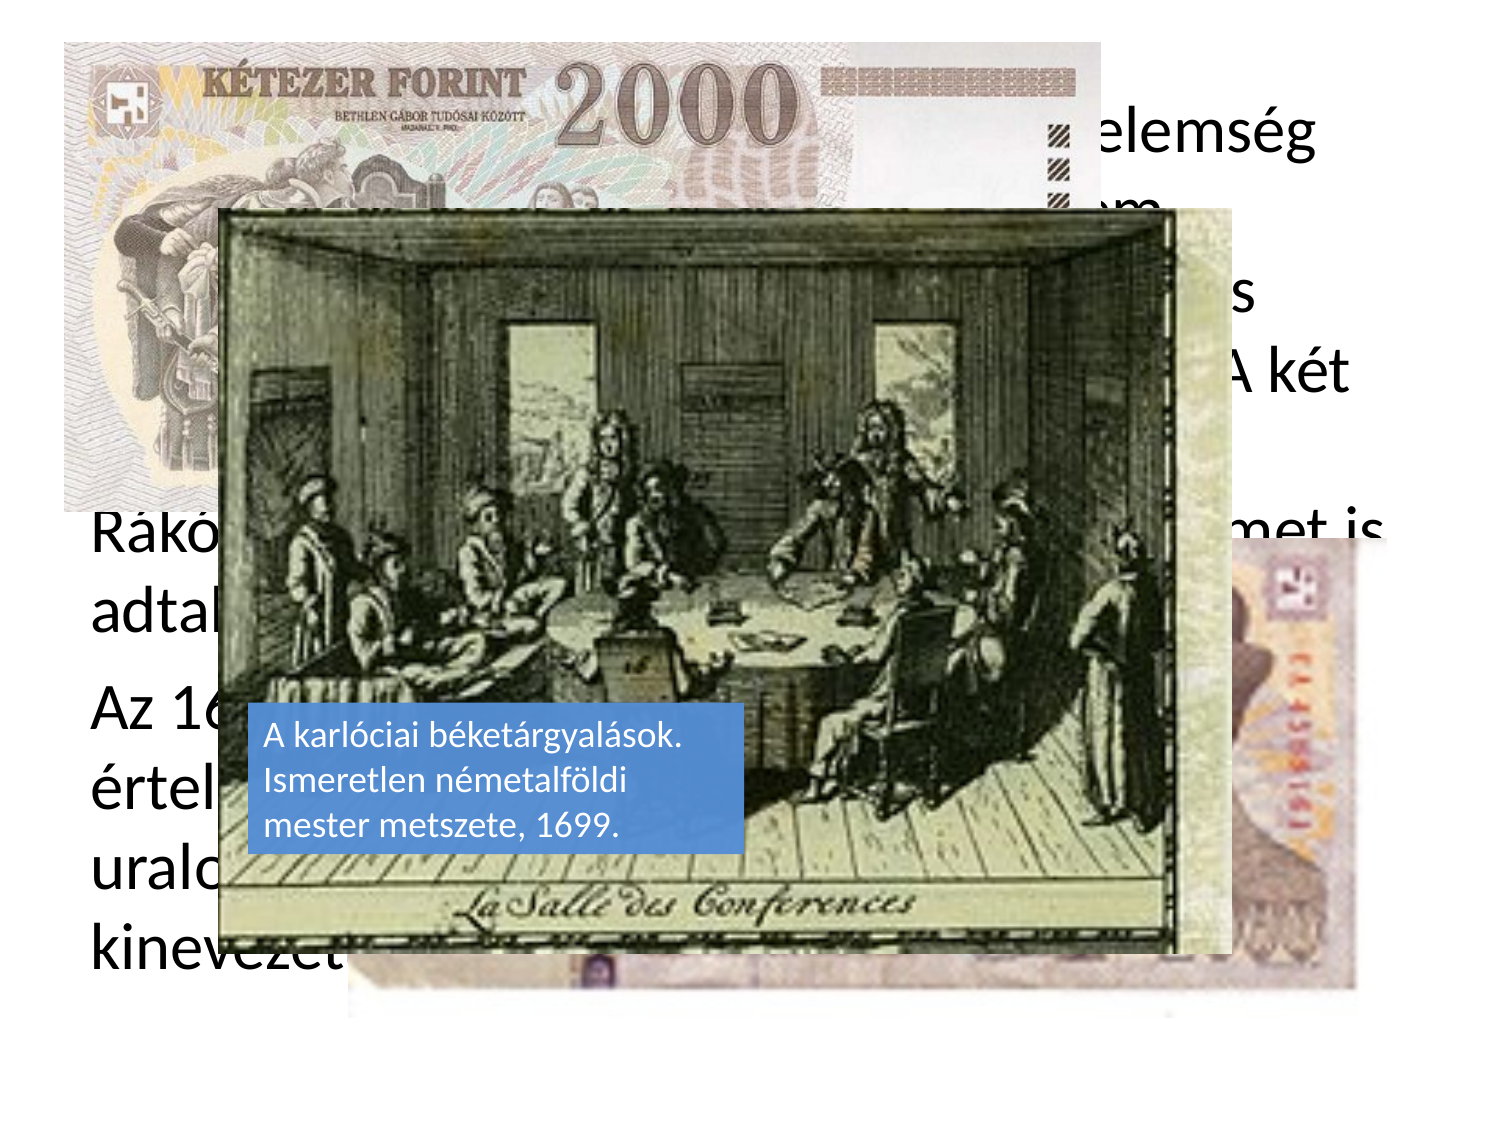

# A 17. század első fele az Erdélyi Fejedelemség virágkora volt. Bethlen Gábor fejedelem gyulafehérvári udvarában a tudományok és művészetek bőkezű támogatásra találtak. A két nagy erdélyi főúri család, a Báthoriak és a Rákócziak több kiemelkedő erdélyi fejedelmet is adtak.
Az 1699-ben kötött osztrák-török karlócai béke értelmében Erdélyt visszacsatolták a Habsburg uralom alatt álló Magyarországhoz. Bécs által kinevezett kormányzó irányította.
A karlóciai béketárgyalások. Ismeretlen németalföldi mester metszete, 1699.